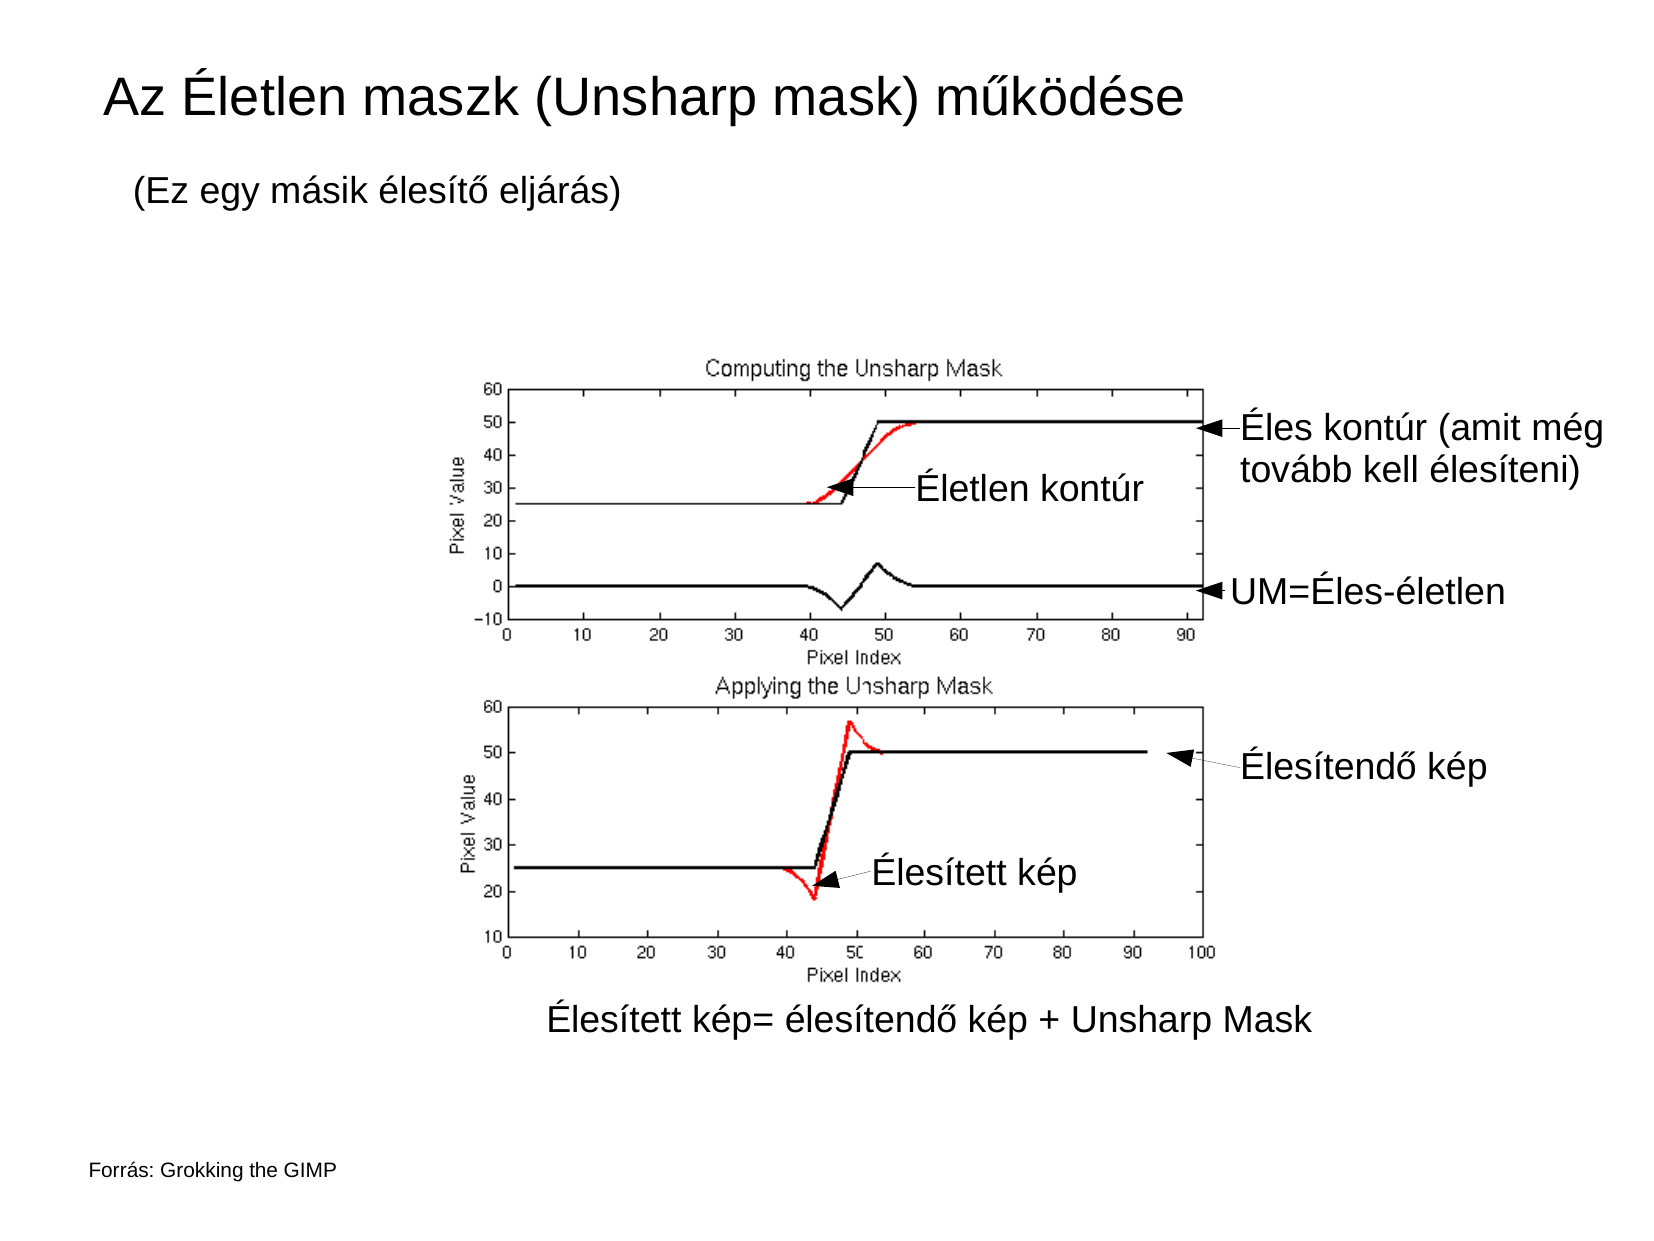

Az Életlen maszk (Unsharp mask) működése
(Ez egy másik élesítő eljárás)
Éles kontúr (amit még
tovább kell élesíteni)
Életlen kontúr
UM=Éles-életlen
Élesítendő kép
Élesített kép
Élesített kép= élesítendő kép + Unsharp Mask
Forrás: Grokking the GIMP